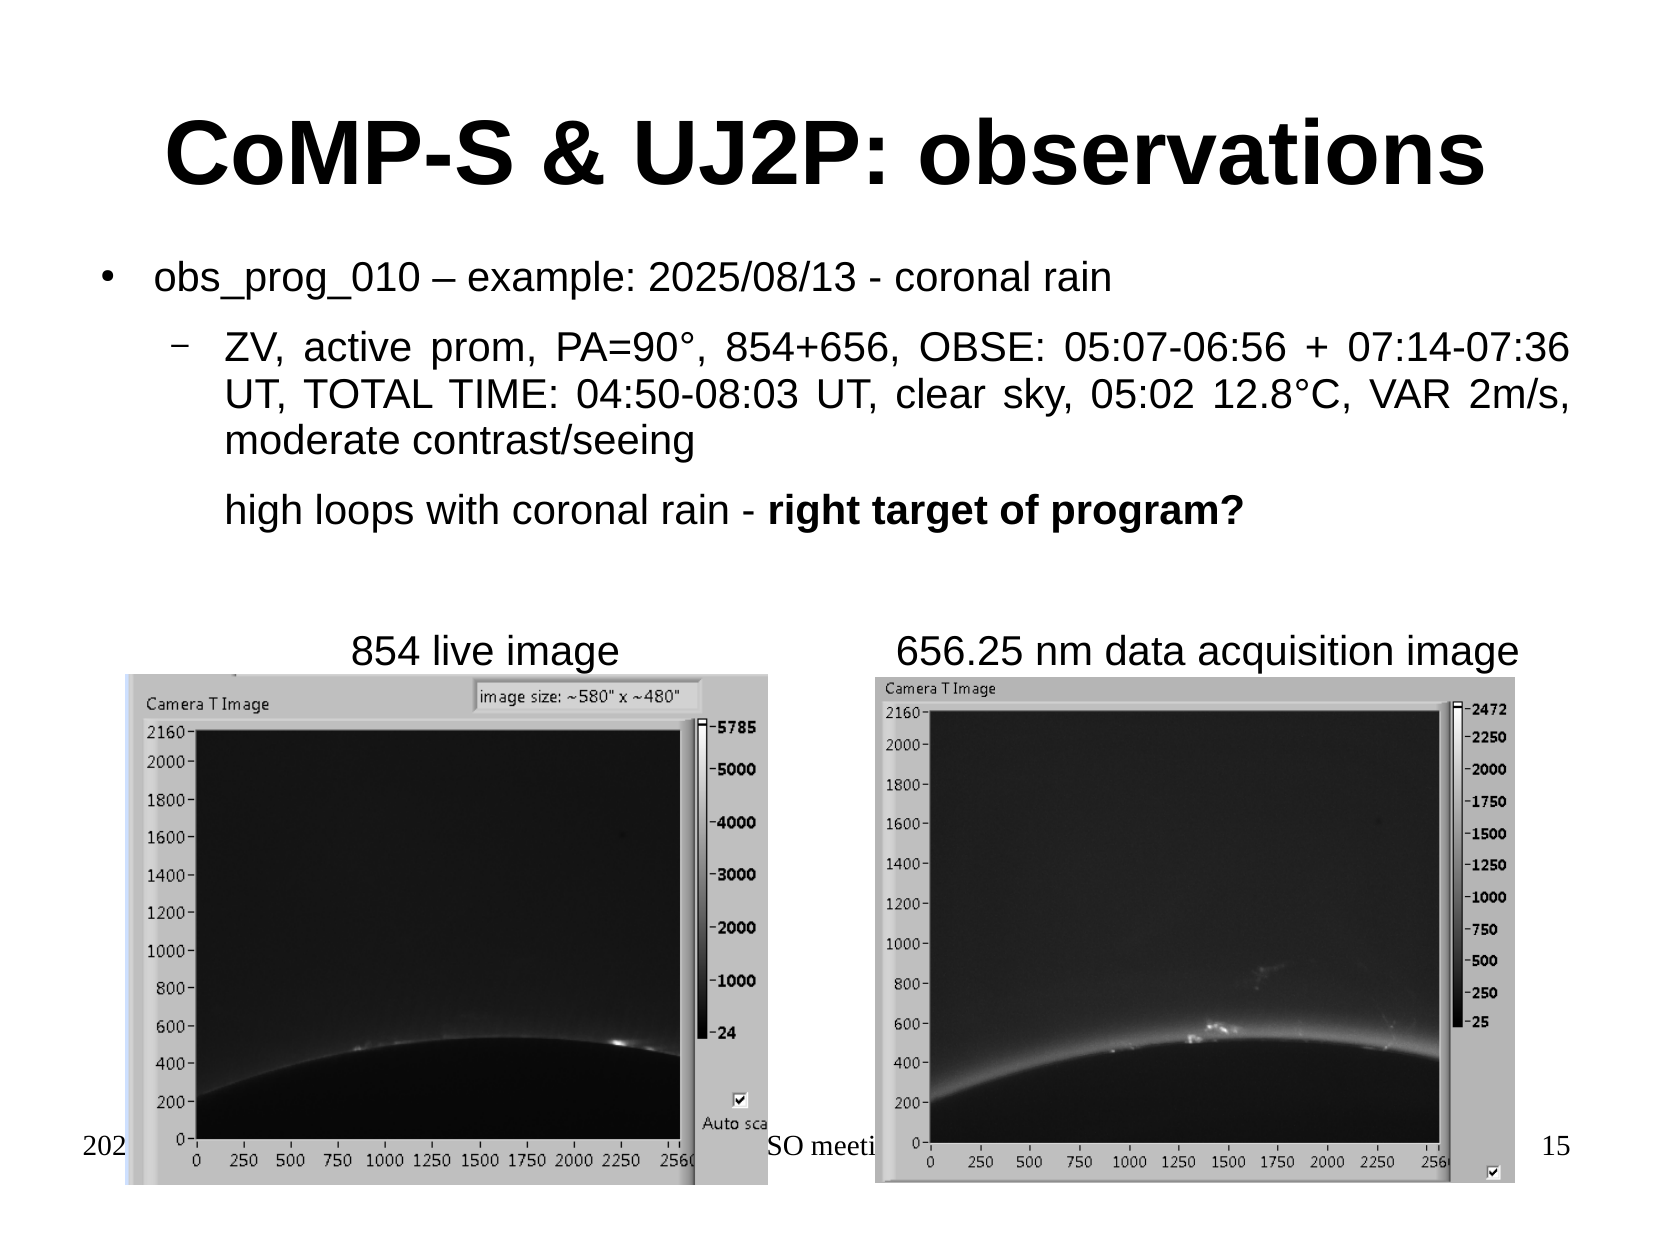

# CoMP-S & UJ2P: observations
obs_prog_010 – example: 2025/08/13 - coronal rain
ZV, active prom, PA=90°, 854+656, OBSE: 05:07-06:56 + 07:14-07:36 UT, TOTAL TIME: 04:50-08:03 UT, clear sky, 05:02 12.8°C, VAR 2m/s, moderate contrast/seeing
high loops with coronal rain - right target of program?
 854 live image 656.25 nm data acquisition image
2025/09/23
LSO meeting
15